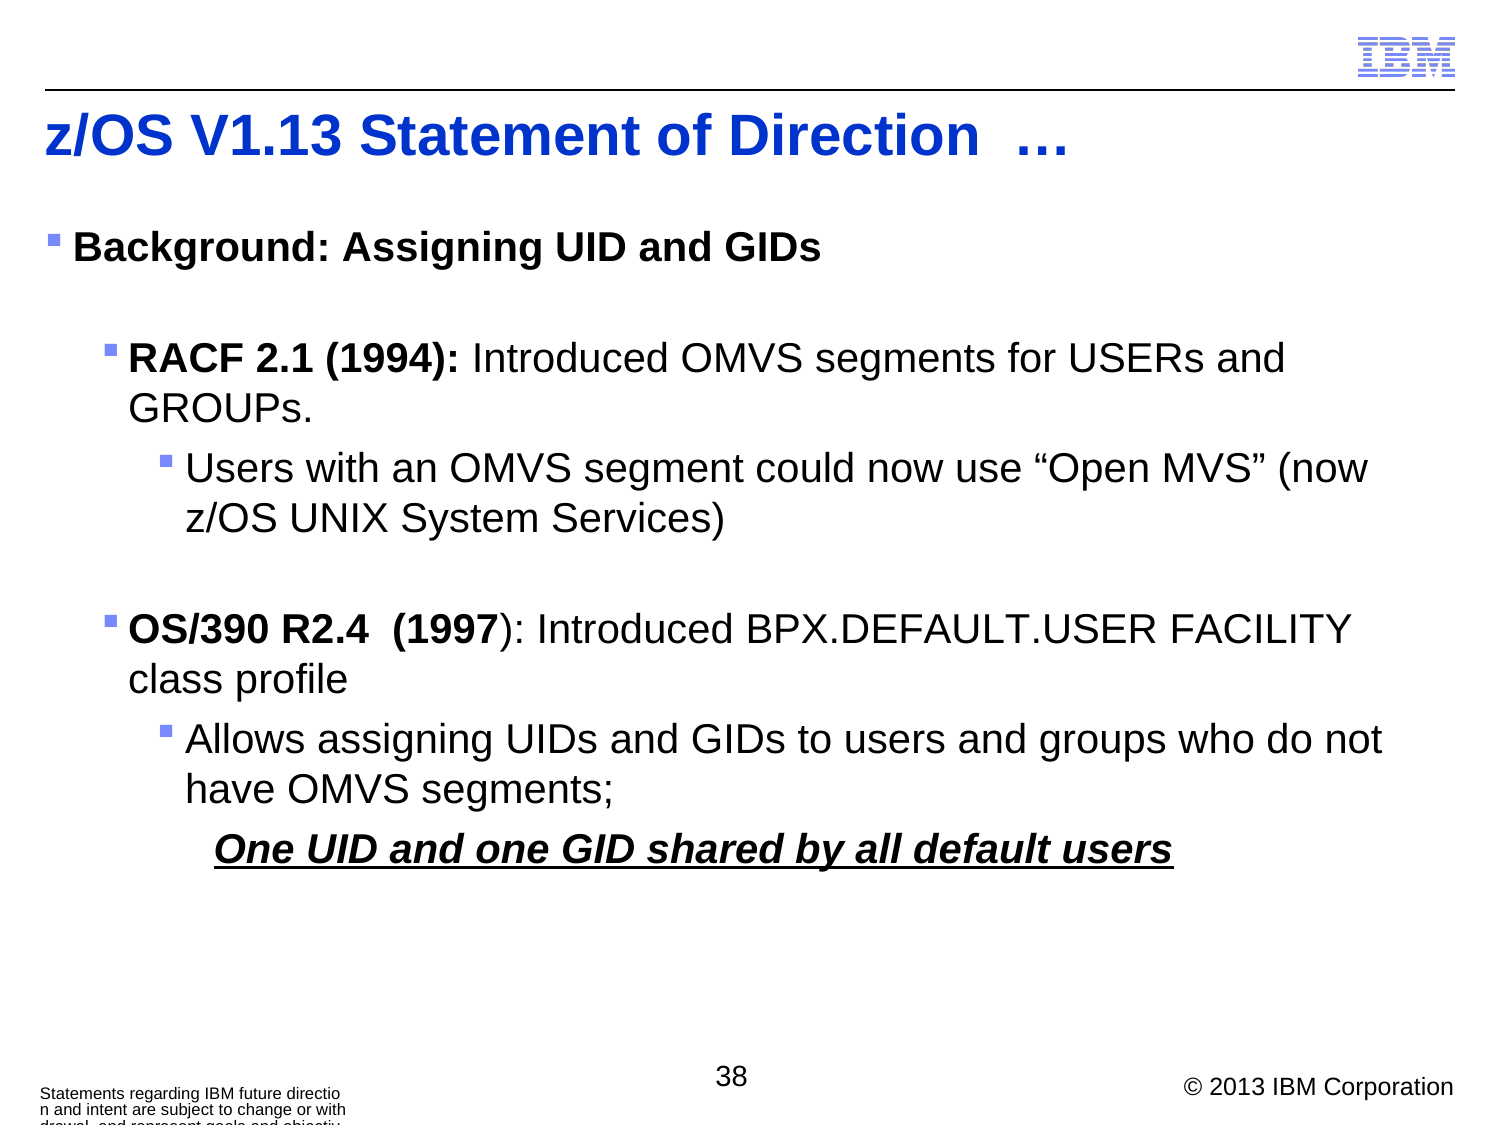

# z/OS V1.13 Statement of Direction …
Background: Assigning UID and GIDs
RACF 2.1 (1994): Introduced OMVS segments for USERs and GROUPs.
Users with an OMVS segment could now use “Open MVS” (now z/OS UNIX System Services)
OS/390 R2.4 (1997): Introduced BPX.DEFAULT.USER FACILITY class profile
Allows assigning UIDs and GIDs to users and groups who do not have OMVS segments;
One UID and one GID shared by all default users
38
Statements regarding IBM future direction and intent are subject to change or withdrawal, and represent goals and objectives only.